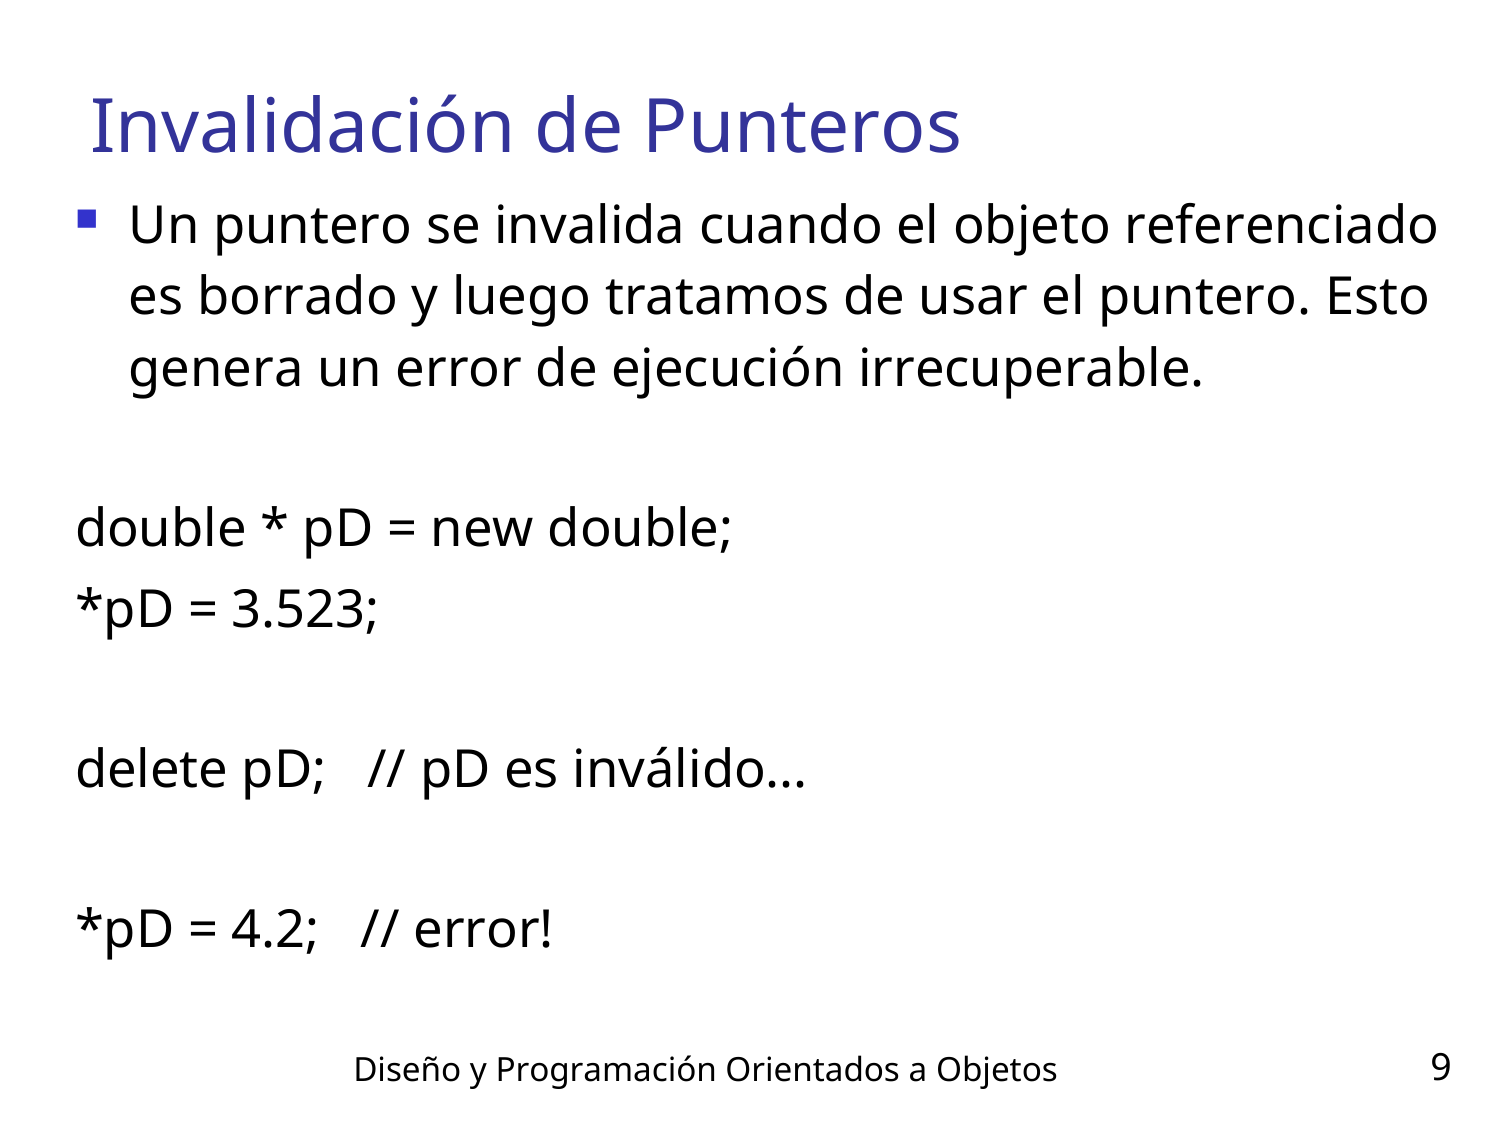

# Invalidación de Punteros
Un puntero se invalida cuando el objeto referenciado es borrado y luego tratamos de usar el puntero. Esto genera un error de ejecución irrecuperable.
double * pD = new double;
*pD = 3.523;
delete pD; // pD es inválido...
*pD = 4.2; // error!
Diseño y Programación Orientados a Objetos
9